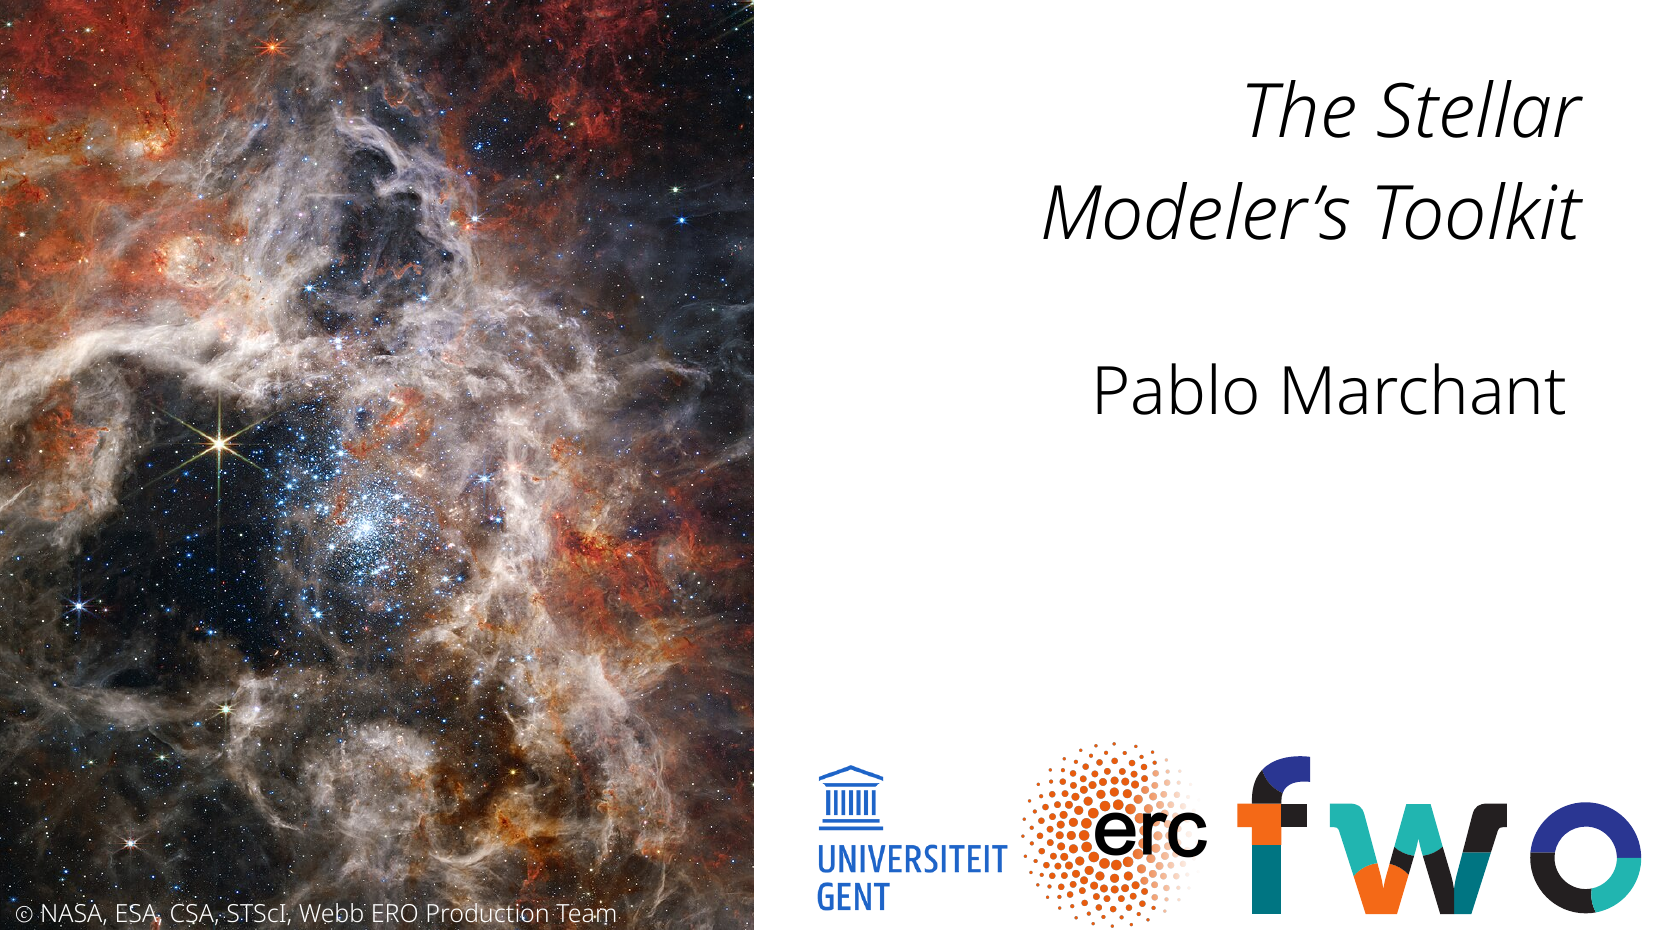

# The Stellar Modeler’s Toolkit
Pablo Marchant
ⓒ NASA, ESA, CSA, STScI, Webb ERO Production Team